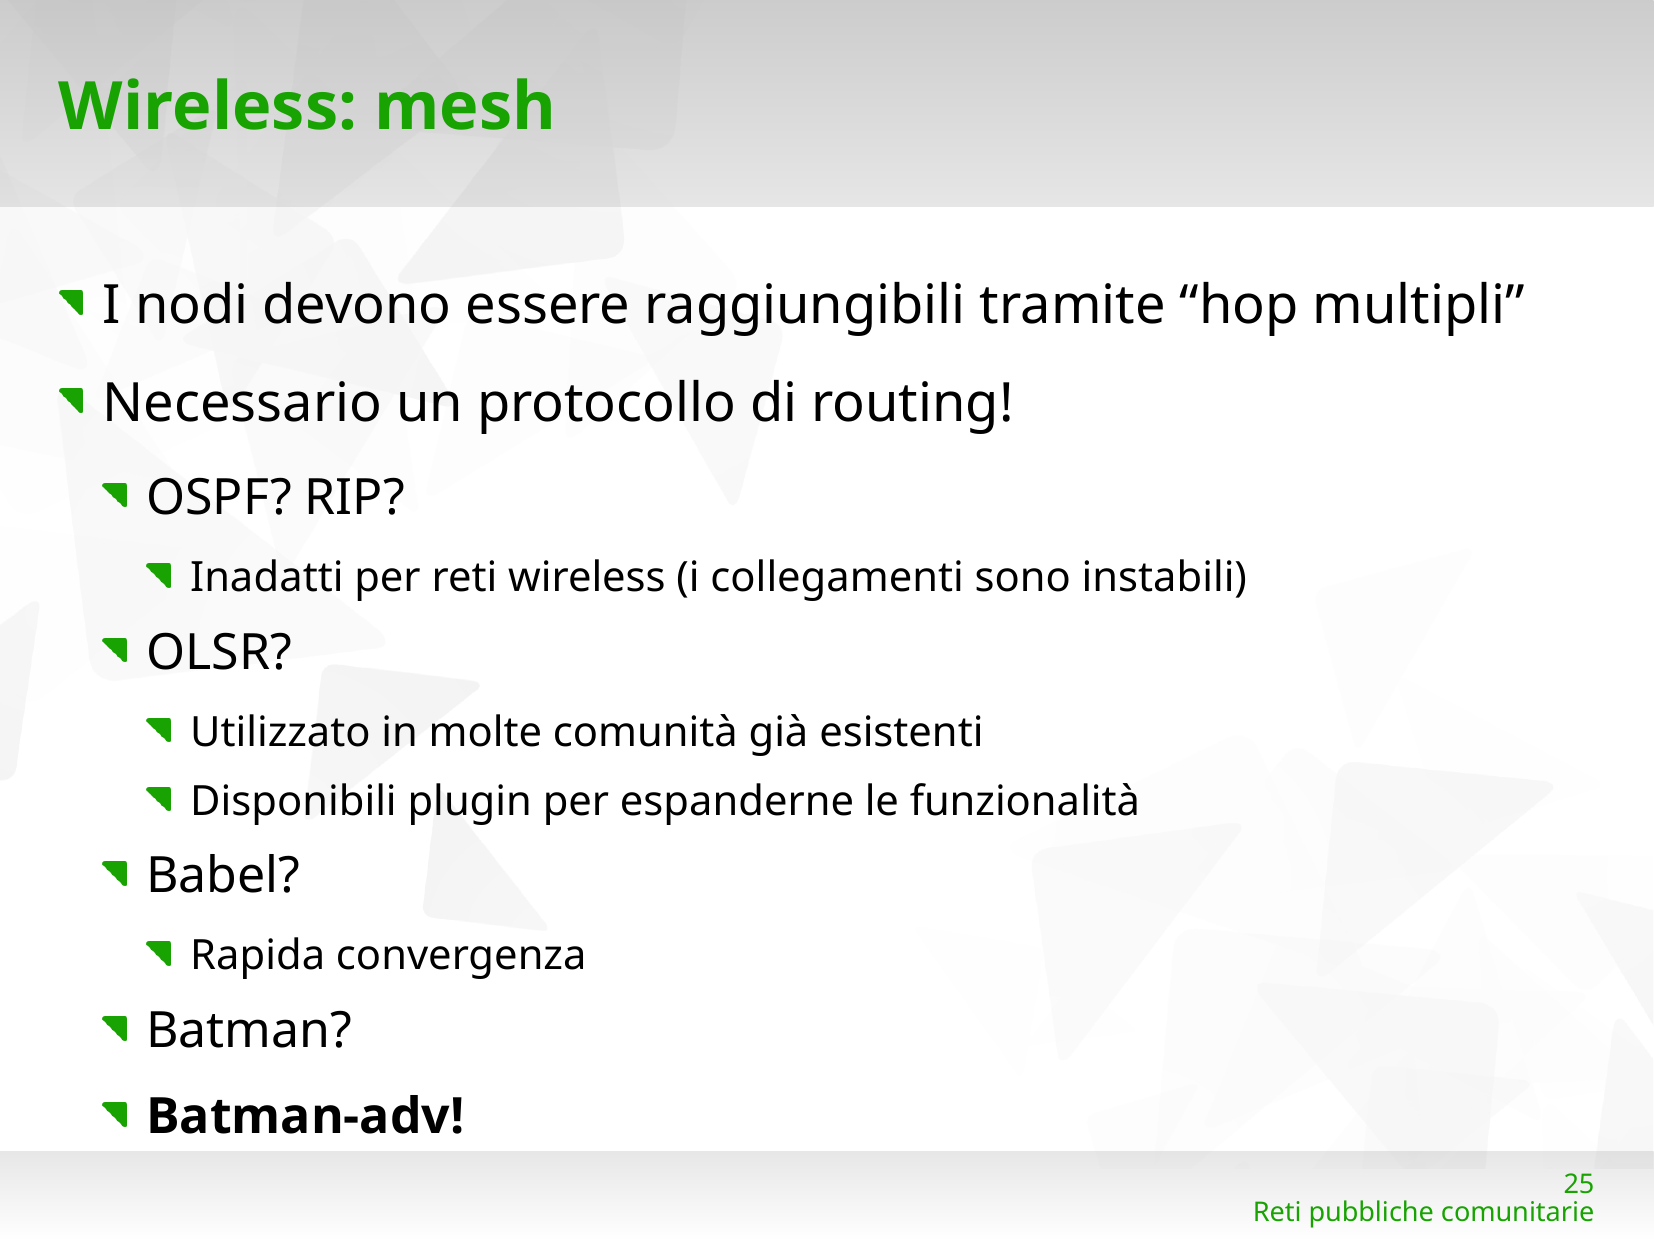

# Wireless: mesh
I nodi devono essere raggiungibili tramite “hop multipli”
Necessario un protocollo di routing!
OSPF? RIP?
Inadatti per reti wireless (i collegamenti sono instabili)
OLSR?
Utilizzato in molte comunità già esistenti
Disponibili plugin per espanderne le funzionalità
Babel?
Rapida convergenza
Batman?
Batman-adv!
25
Reti pubbliche comunitarie